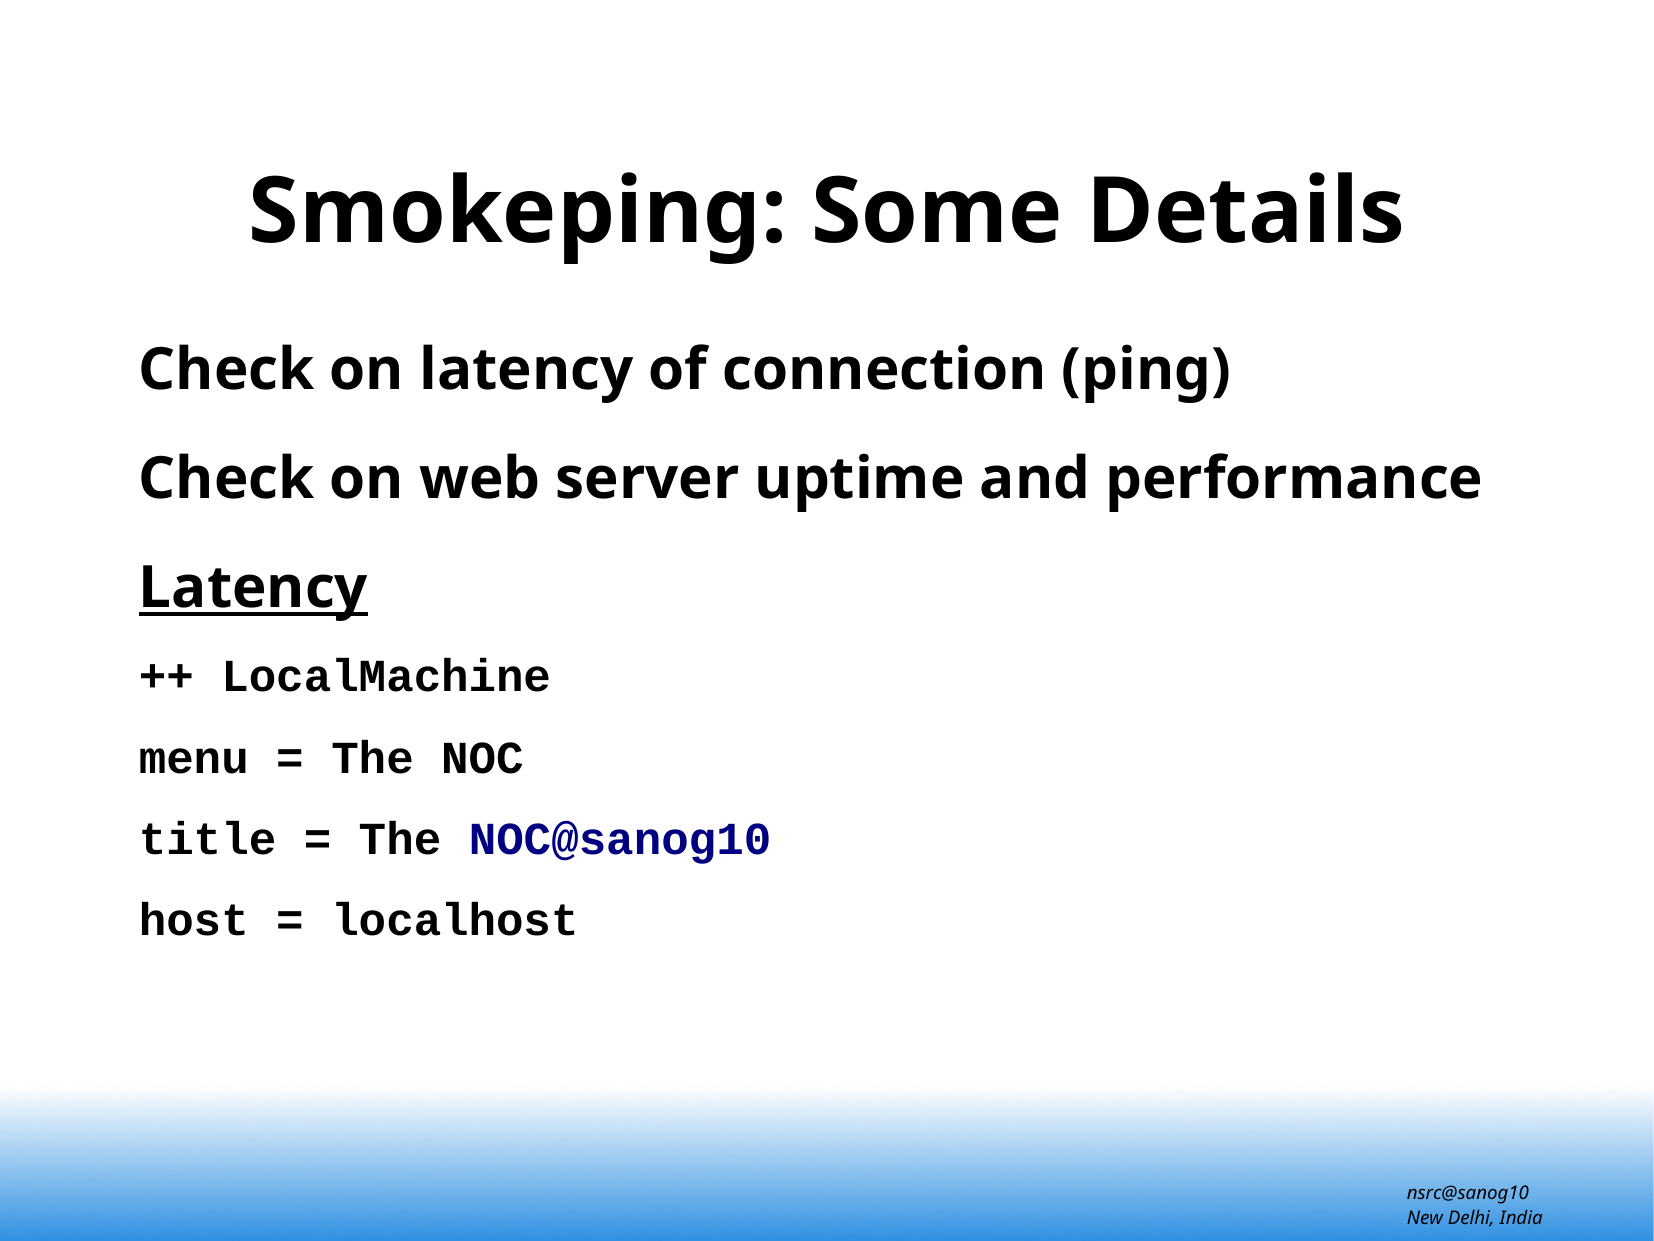

# Smokeping: Some Details
Check on latency of connection (ping)
Check on web server uptime and performance
Latency
++ LocalMachine
menu = The NOC
title = The NOC@sanog10
host = localhost